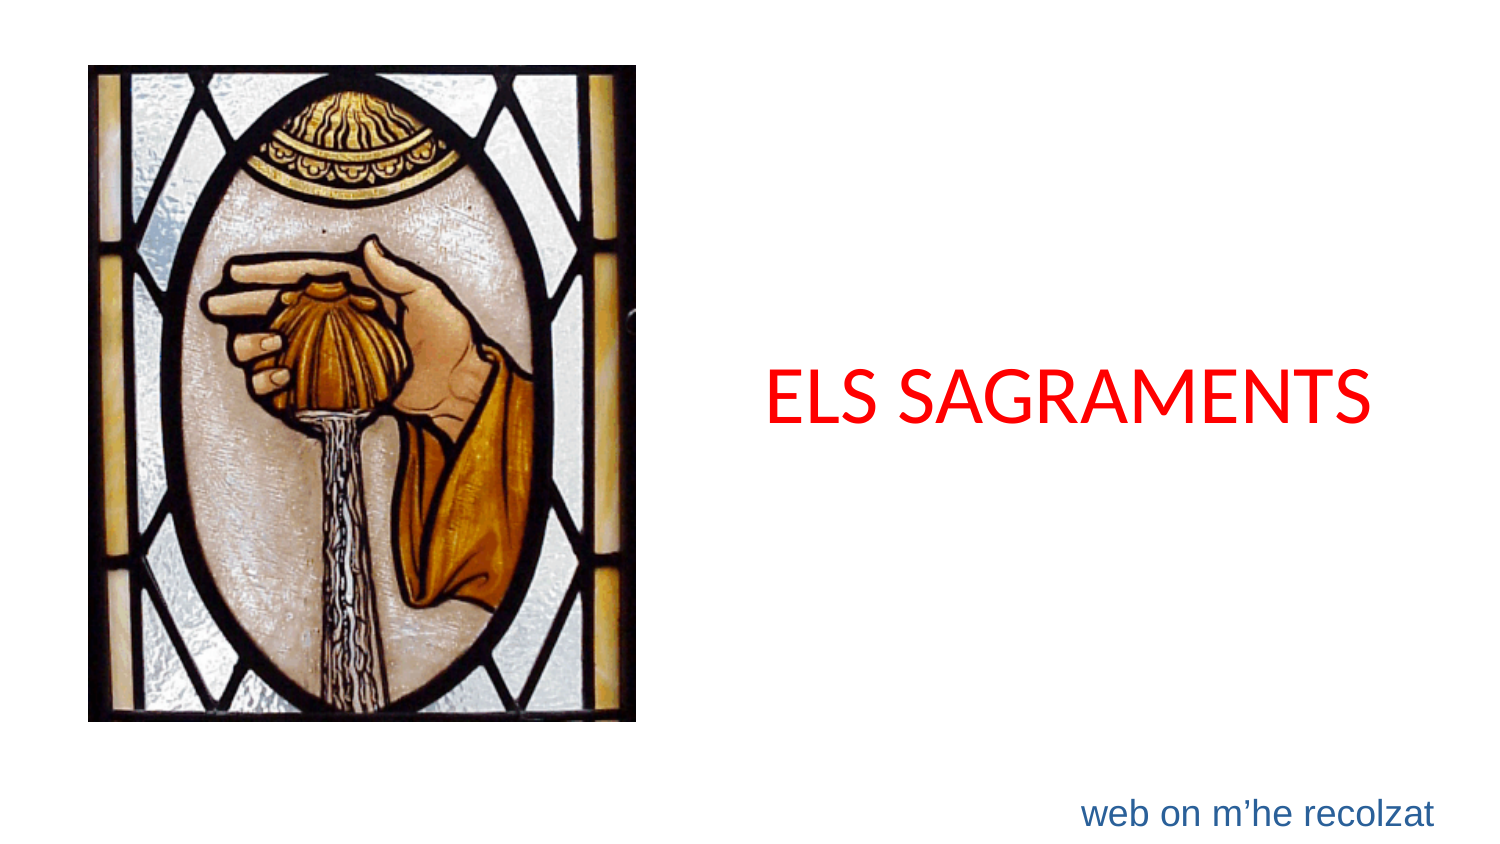

# ELS SAGRAMENTS
web on m’he recolzat